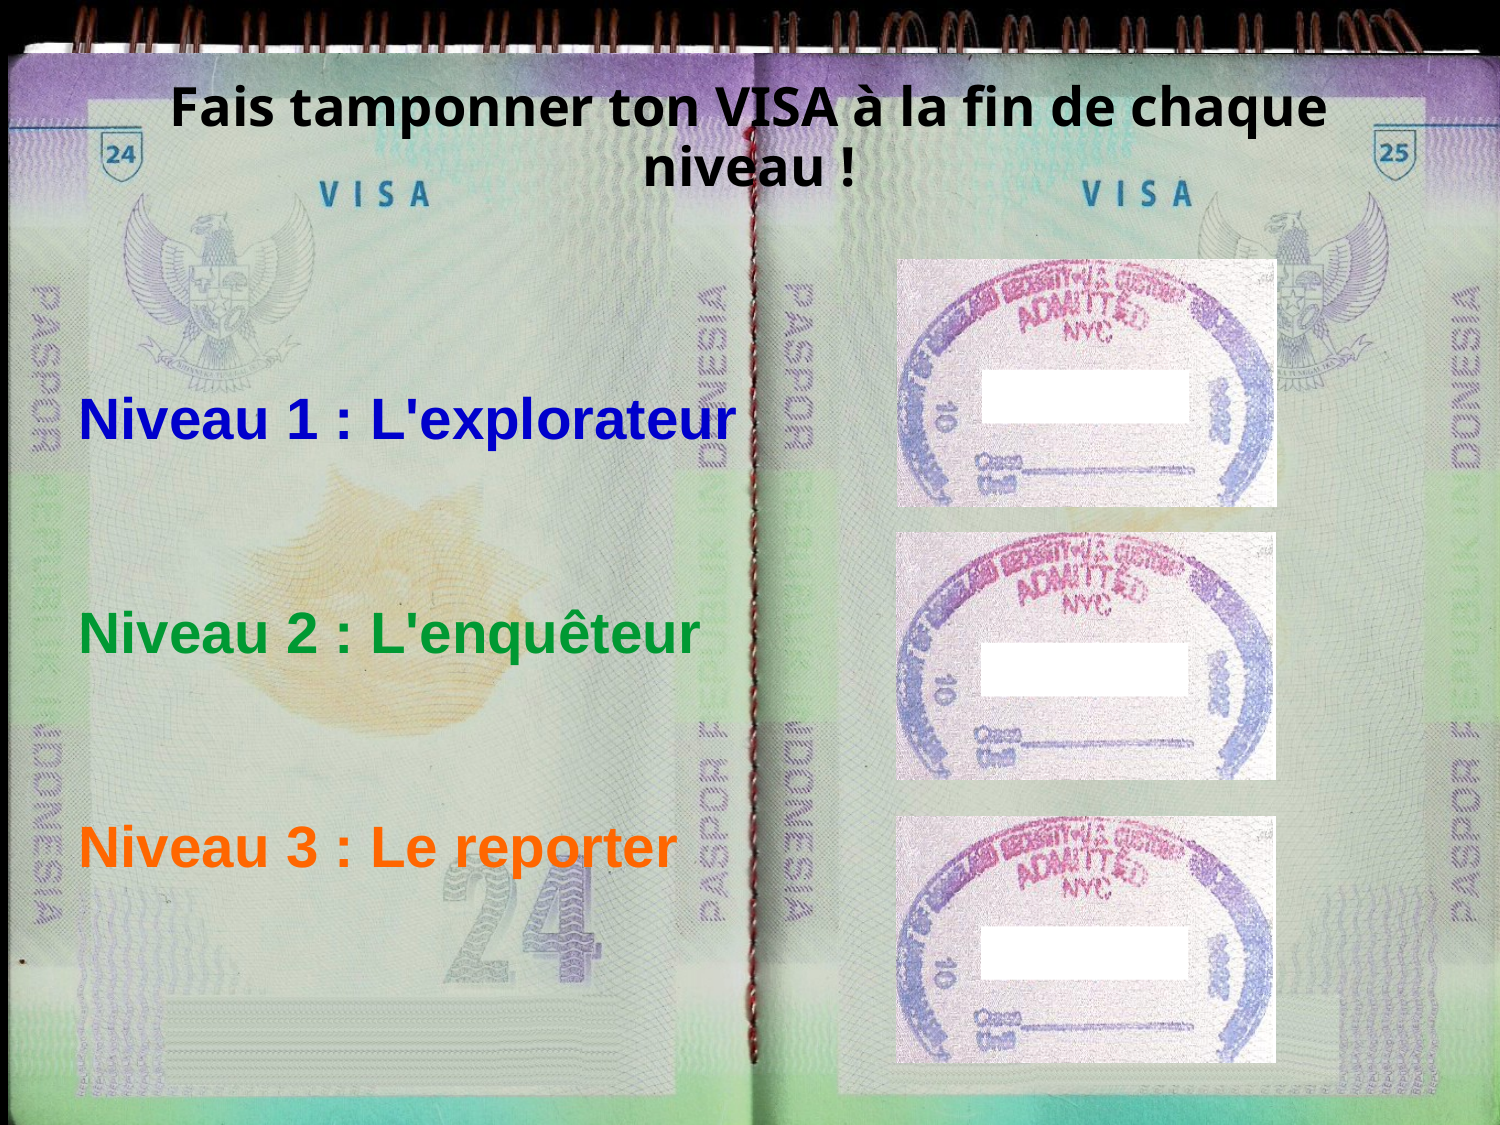

# Fais tamponner ton VISA à la fin de chaque niveau !
Niveau 1 : L'explorateur
Niveau 2 : L'enquêteur
Niveau 3 : Le reporter